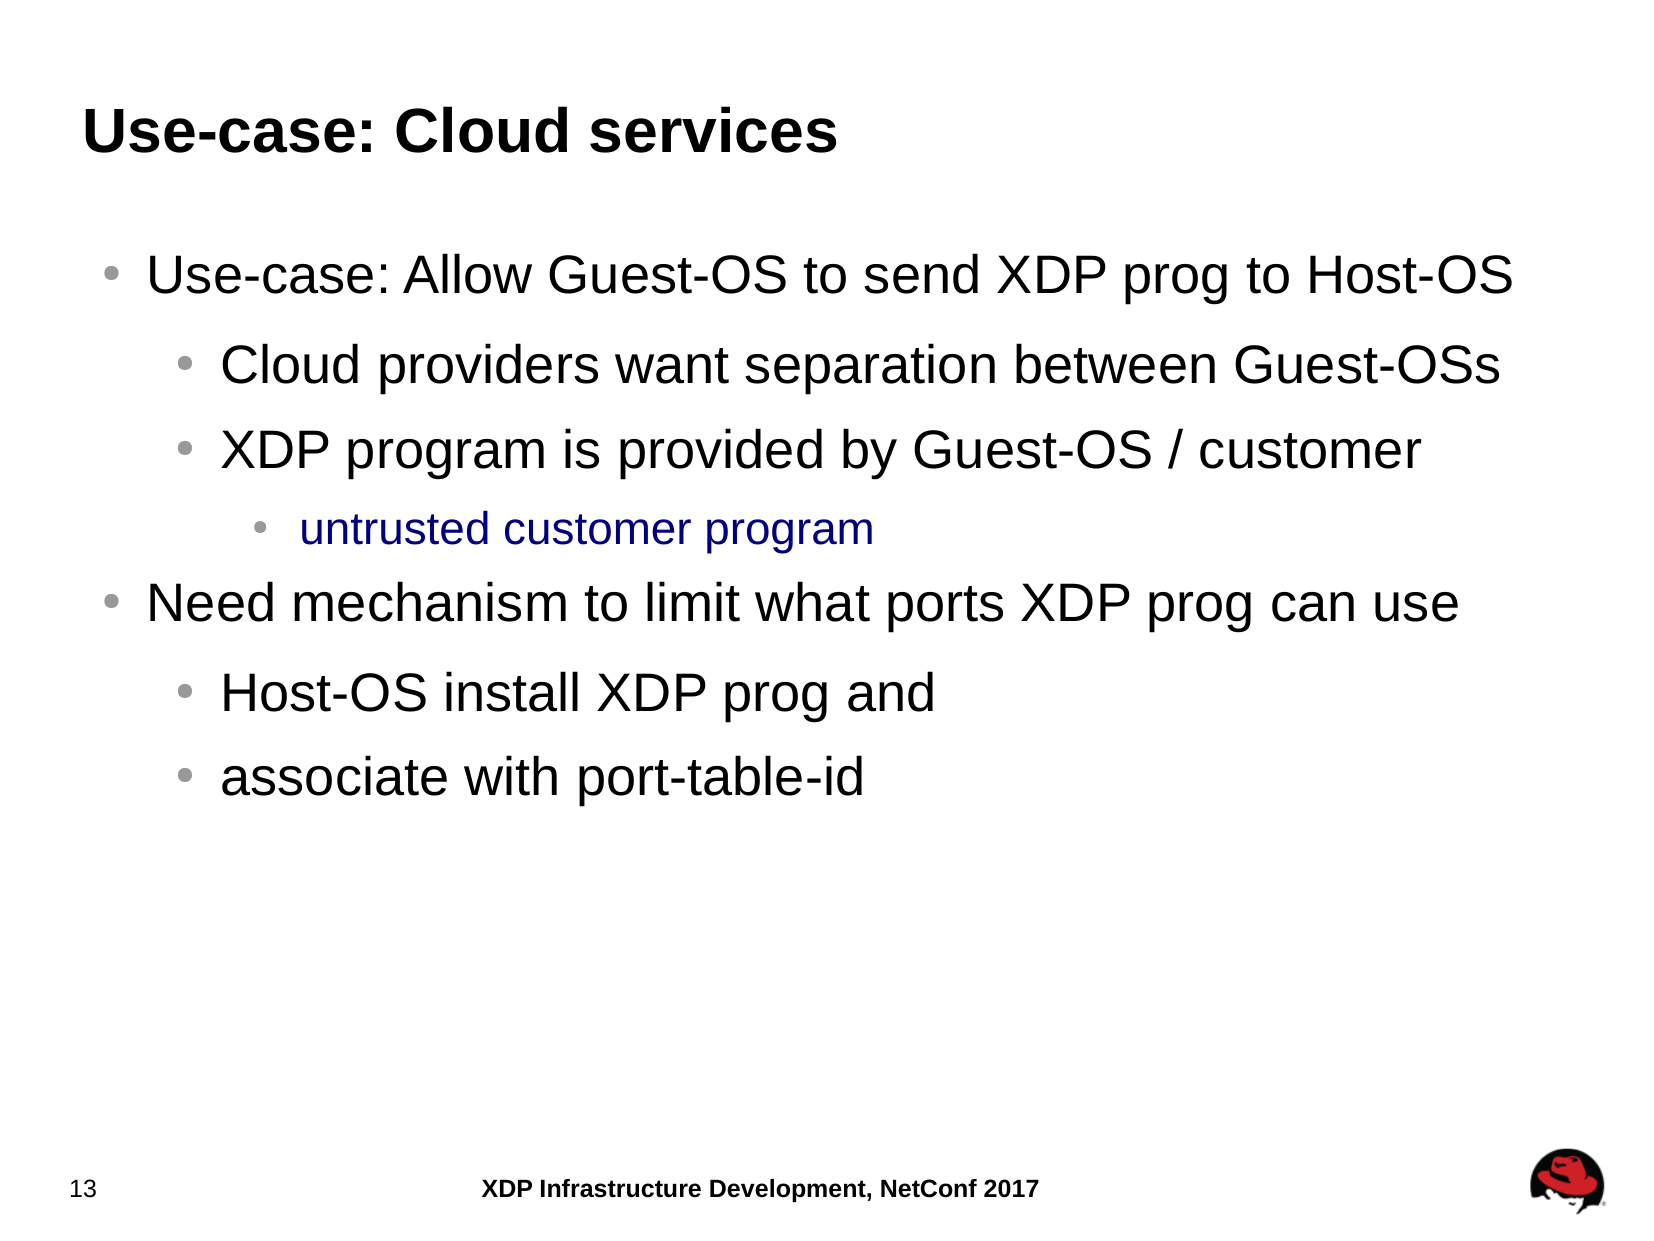

# Use-case: Cloud services
Use-case: Allow Guest-OS to send XDP prog to Host-OS
Cloud providers want separation between Guest-OSs
XDP program is provided by Guest-OS / customer
untrusted customer program
Need mechanism to limit what ports XDP prog can use
Host-OS install XDP prog and
associate with port-table-id